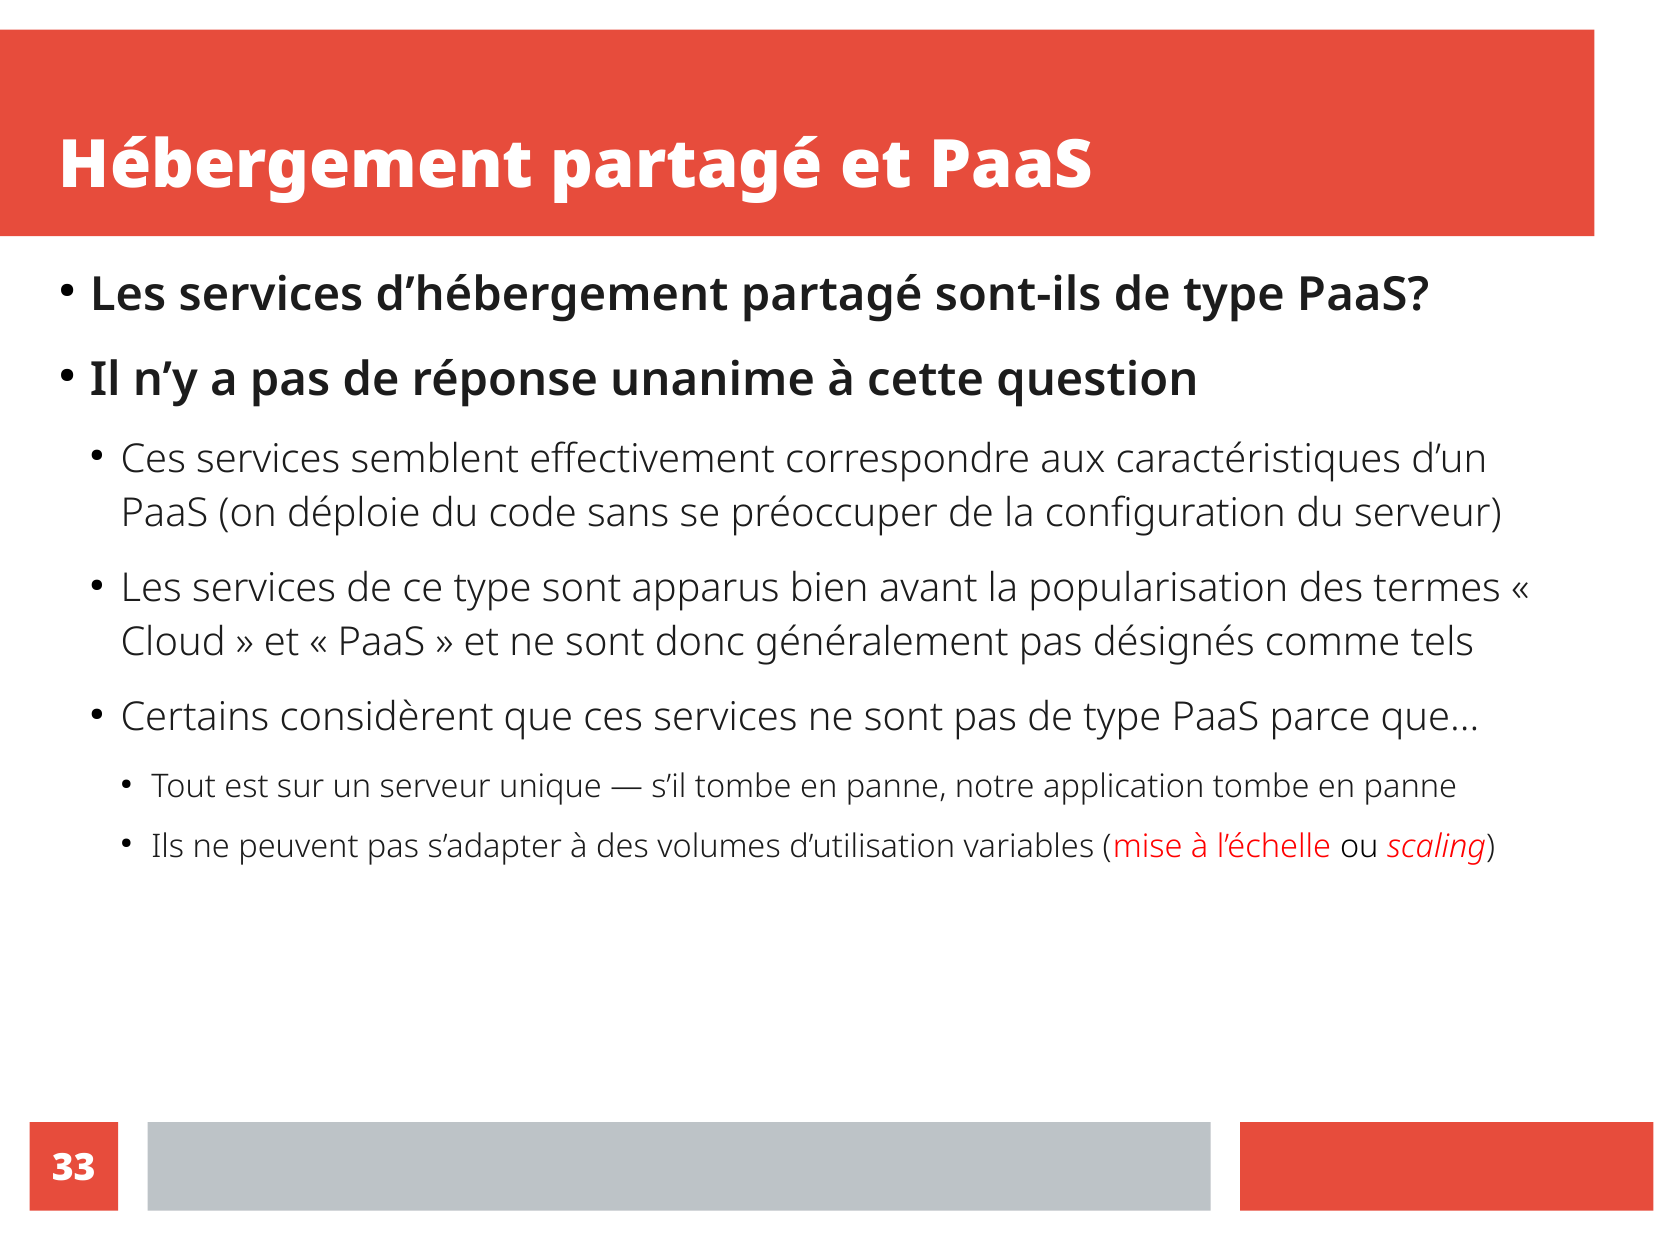

# Hébergement partagé et PaaS
Les services d’hébergement partagé sont-ils de type PaaS?
Il n’y a pas de réponse unanime à cette question
Ces services semblent effectivement correspondre aux caractéristiques d’un PaaS (on déploie du code sans se préoccuper de la configuration du serveur)
Les services de ce type sont apparus bien avant la popularisation des termes « Cloud » et « PaaS » et ne sont donc généralement pas désignés comme tels
Certains considèrent que ces services ne sont pas de type PaaS parce que...
Tout est sur un serveur unique — s’il tombe en panne, notre application tombe en panne
Ils ne peuvent pas s’adapter à des volumes d’utilisation variables (mise à l’échelle ou scaling)
33